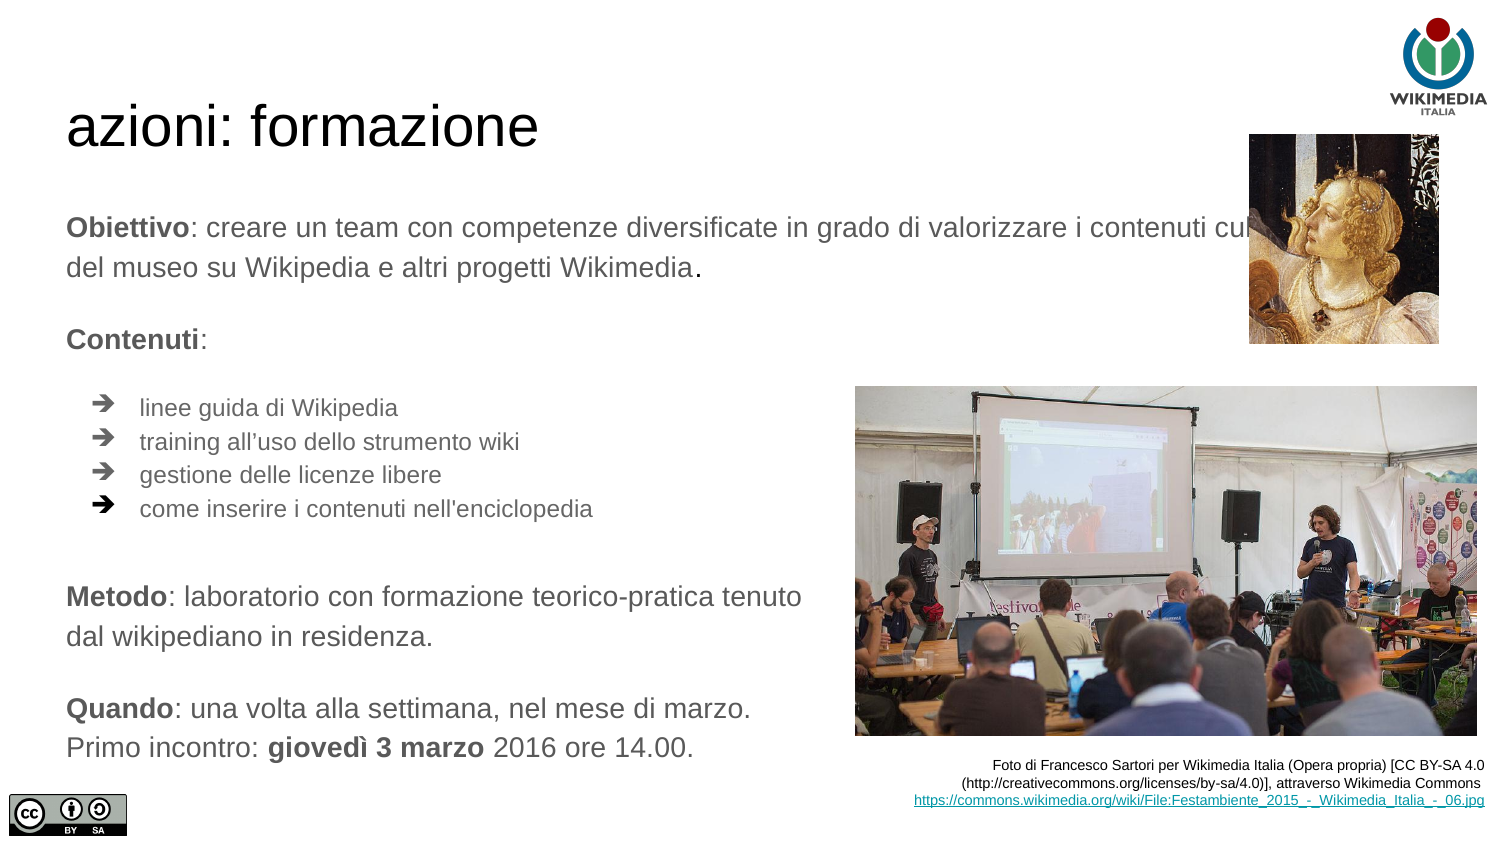

# azioni: formazione
Obiettivo: creare un team con competenze diversificate in grado di valorizzare i contenuti culturali del museo su Wikipedia e altri progetti Wikimedia.
Contenuti:
linee guida di Wikipedia
training all’uso dello strumento wiki
gestione delle licenze libere
come inserire i contenuti nell'enciclopedia
Metodo: laboratorio con formazione teorico-pratica tenuto
dal wikipediano in residenza.
Quando: una volta alla settimana, nel mese di marzo.
Primo incontro: giovedì 3 marzo 2016 ore 14.00.
Foto di Francesco Sartori per Wikimedia Italia (Opera propria) [CC BY-SA 4.0 (http://creativecommons.org/licenses/by-sa/4.0)], attraverso Wikimedia Commons https://commons.wikimedia.org/wiki/File:Festambiente_2015_-_Wikimedia_Italia_-_06.jpg